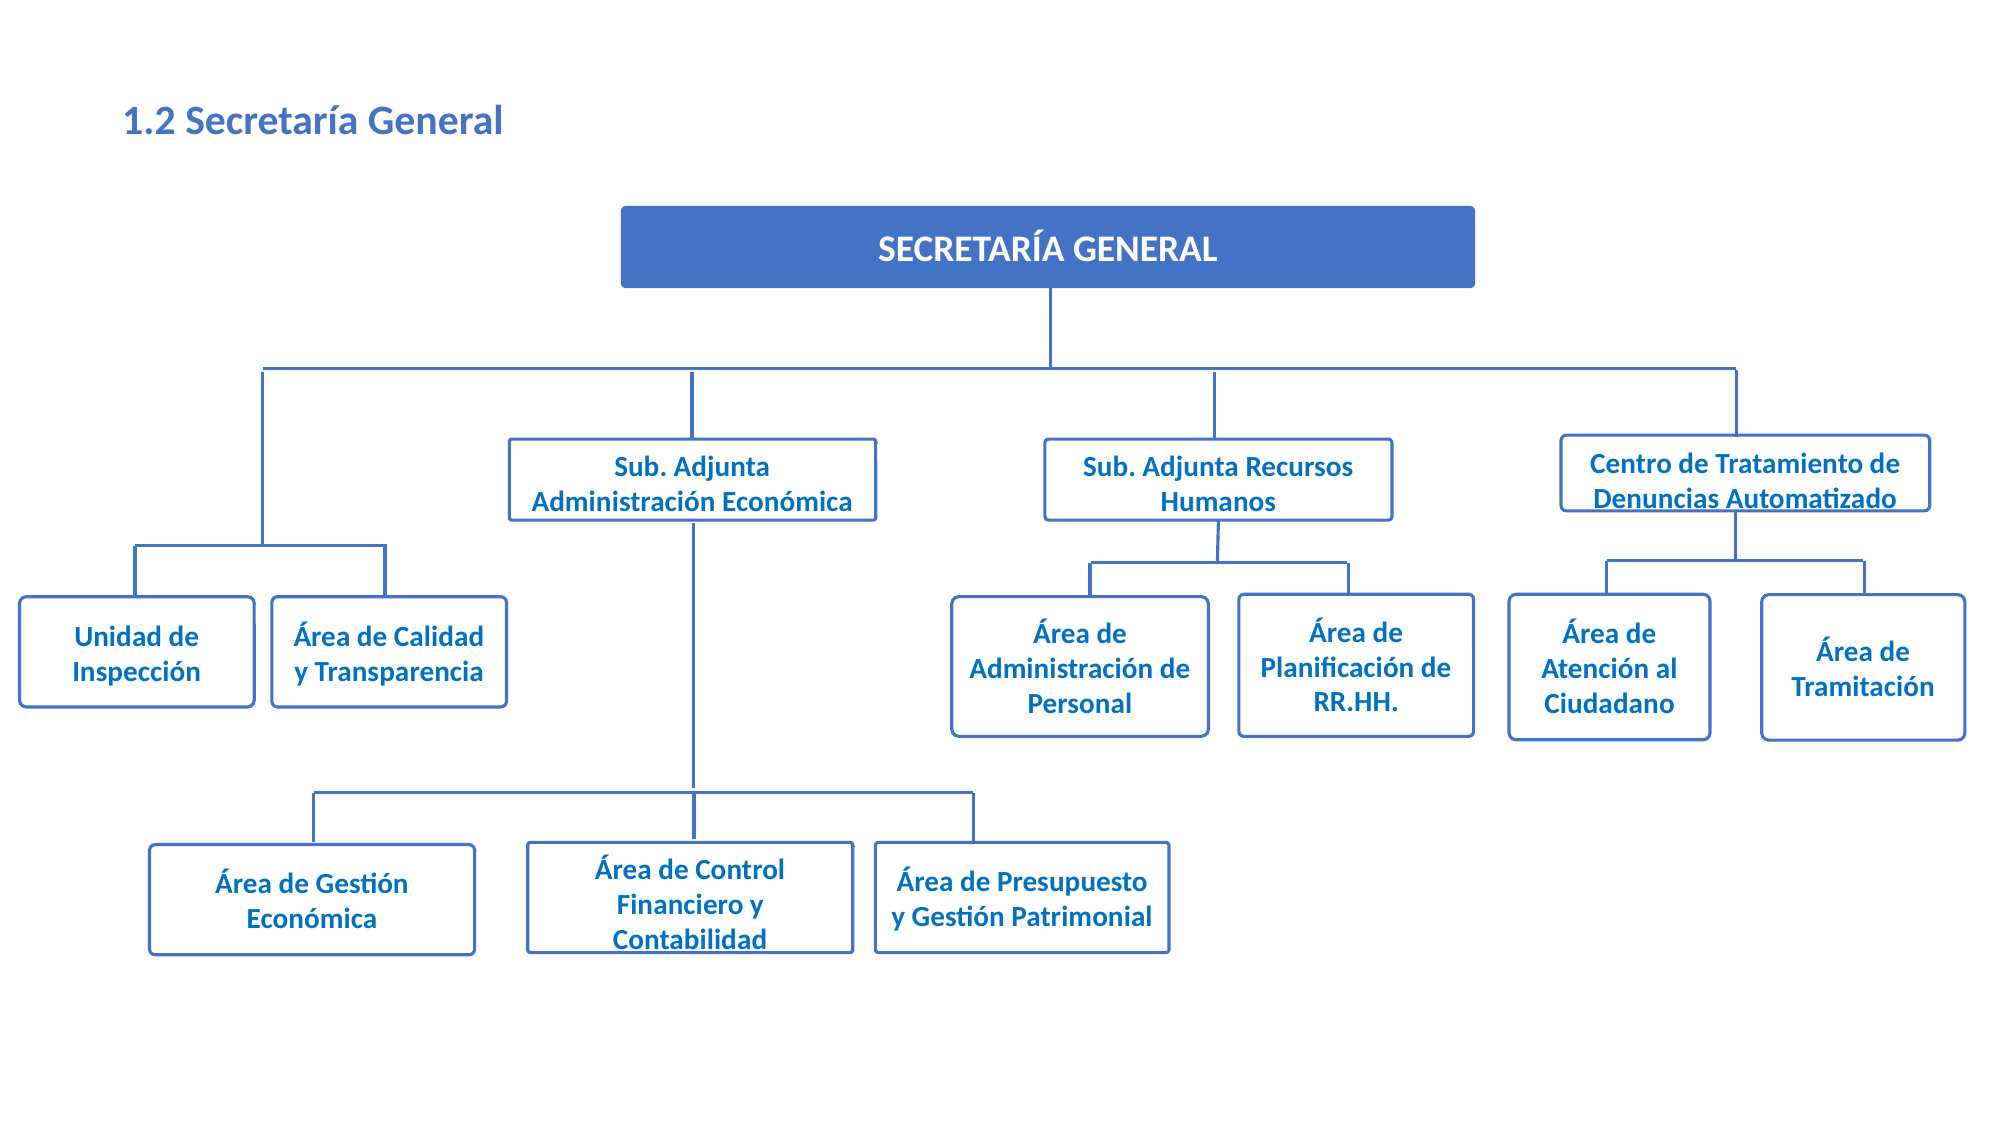

1.2 Secretaría General
SECRETARÍA GENERAL
Centro de Tratamiento de Denuncias Automatizado
Sub. Adjunta Administración Económica
Sub. Adjunta Recursos Humanos
Área de Planificación de RR.HH.
Área de Atención al Ciudadano
Área de Tramitación
Unidad de Inspección
Área de Calidad y Transparencia
Área de Administración de Personal
Área de Control Financiero y Contabilidad
Área de Presupuesto y Gestión Patrimonial
Área de Gestión Económica